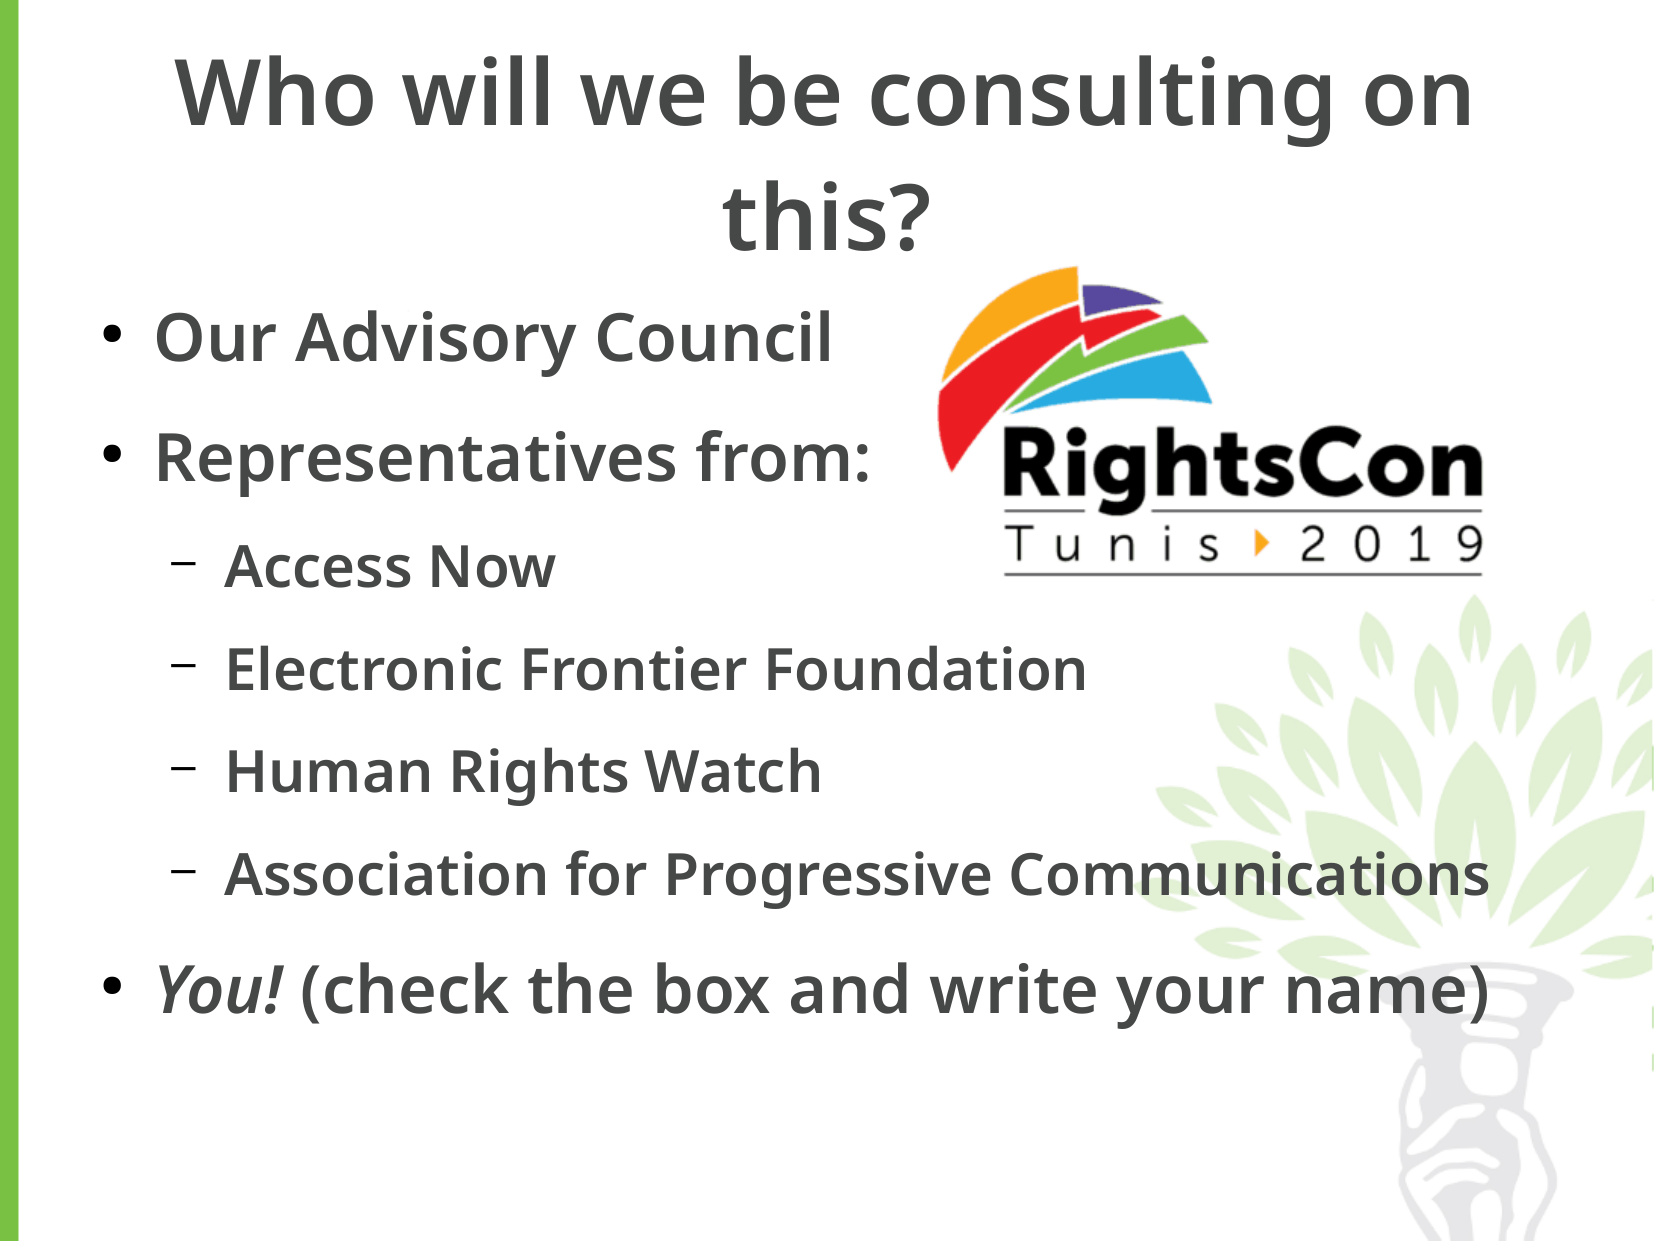

# Who will we be consulting on this?
Our Advisory Council
Representatives from:
Access Now
Electronic Frontier Foundation
Human Rights Watch
Association for Progressive Communications
You! (check the box and write your name)